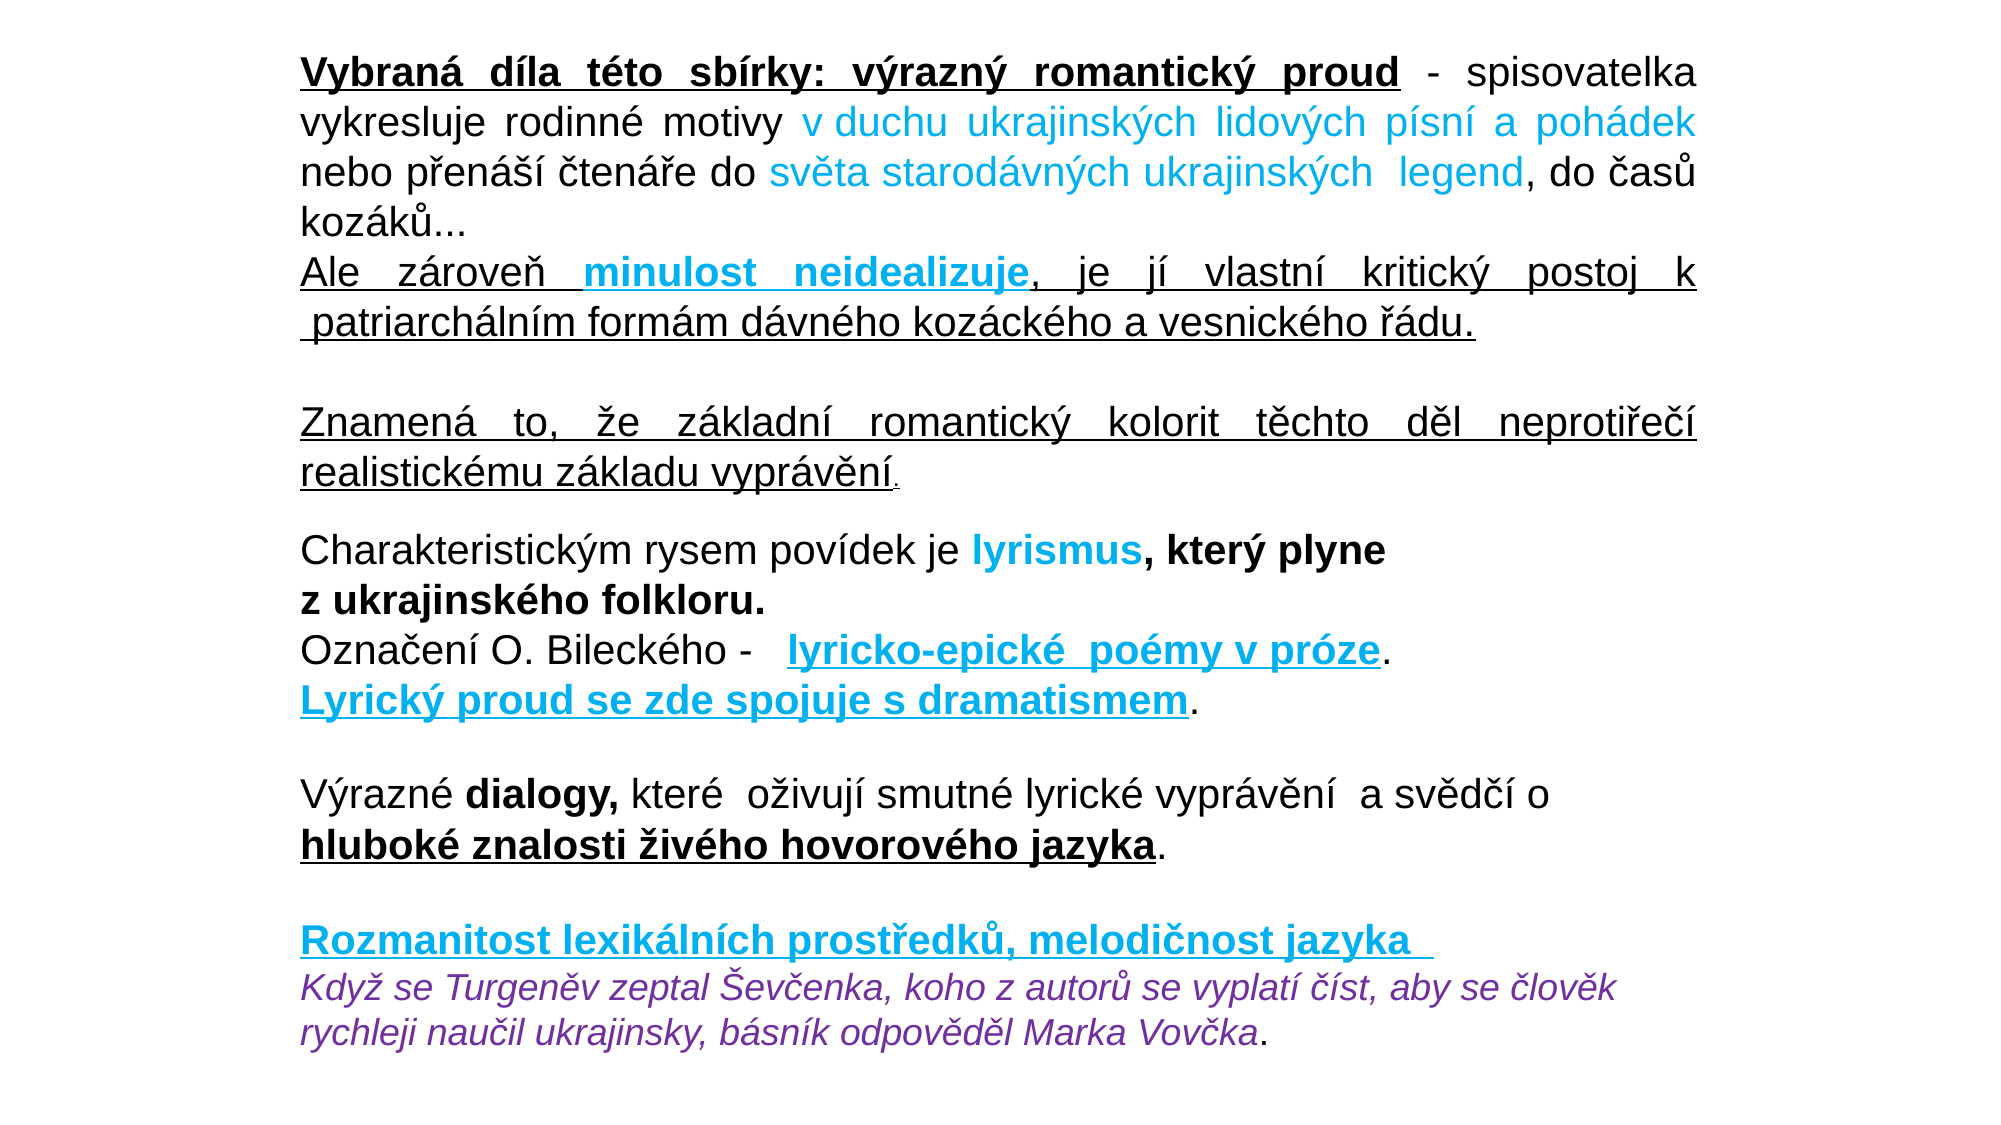

Vybraná díla této sbírky: výrazný romantický proud - spisovatelka vykresluje rodinné motivy v duchu ukrajinských lidových písní a pohádek nebo přenáší čtenáře do světa starodávných ukrajinských legend, do časů kozáků...
Ale zároveň minulost neidealizuje, je jí vlastní kritický postoj k  patriarchálním formám dávného kozáckého a vesnického řádu.
Znamená to, že základní romantický kolorit těchto děl neprotiřečí realistickému základu vyprávění.
Charakteristickým rysem povídek je lyrismus, který plyne z ukrajinského folkloru.
Označení O. Bileckého - lyricko-epické poémy v próze.
Lyrický proud se zde spojuje s dramatismem.
Výrazné dialogy, které oživují smutné lyrické vyprávění a svědčí o hluboké znalosti živého hovorového jazyka.
Rozmanitost lexikálních prostředků, melodičnost jazyka
Když se Turgeněv zeptal Ševčenka, koho z autorů se vyplatí číst, aby se člověk rychleji naučil ukrajinsky, básník odpověděl Marka Vovčka.